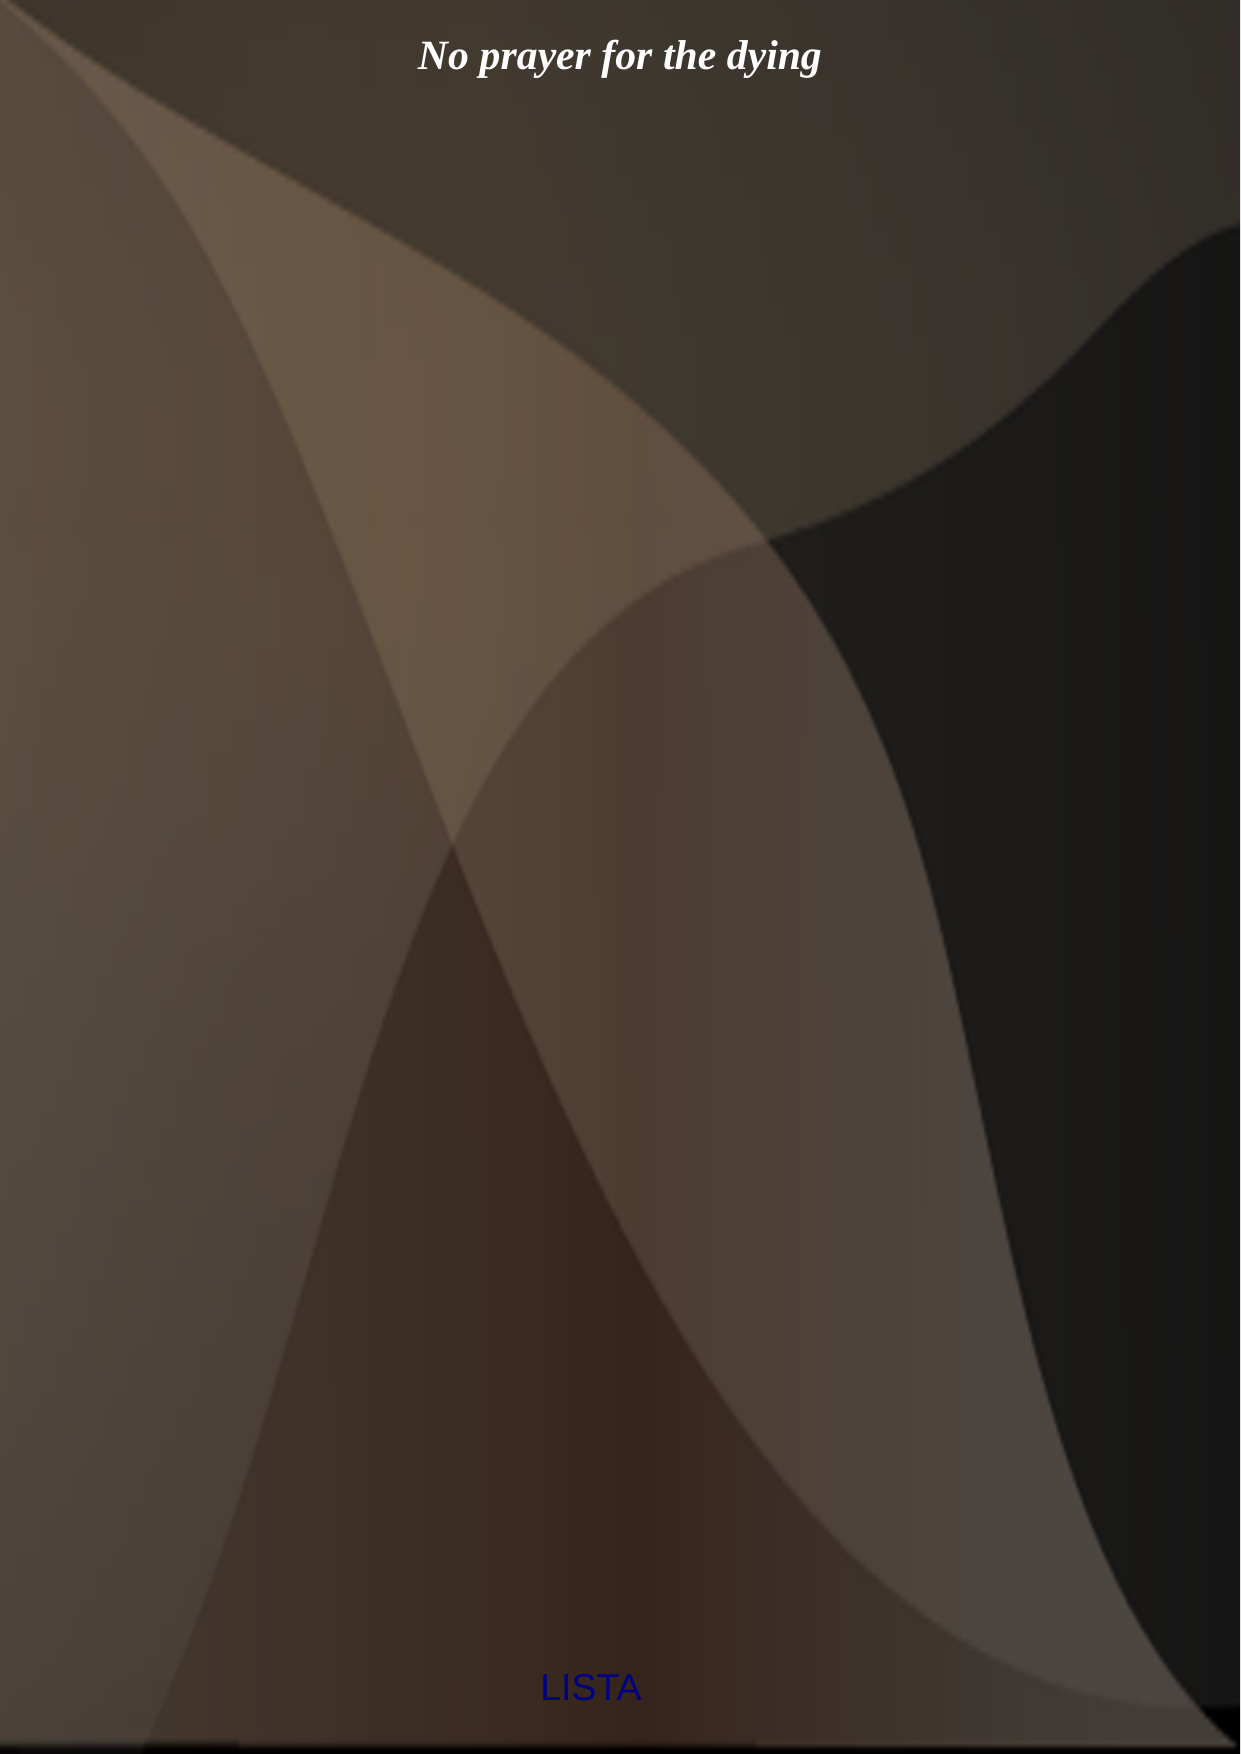

# No prayer for the dying
LISTA